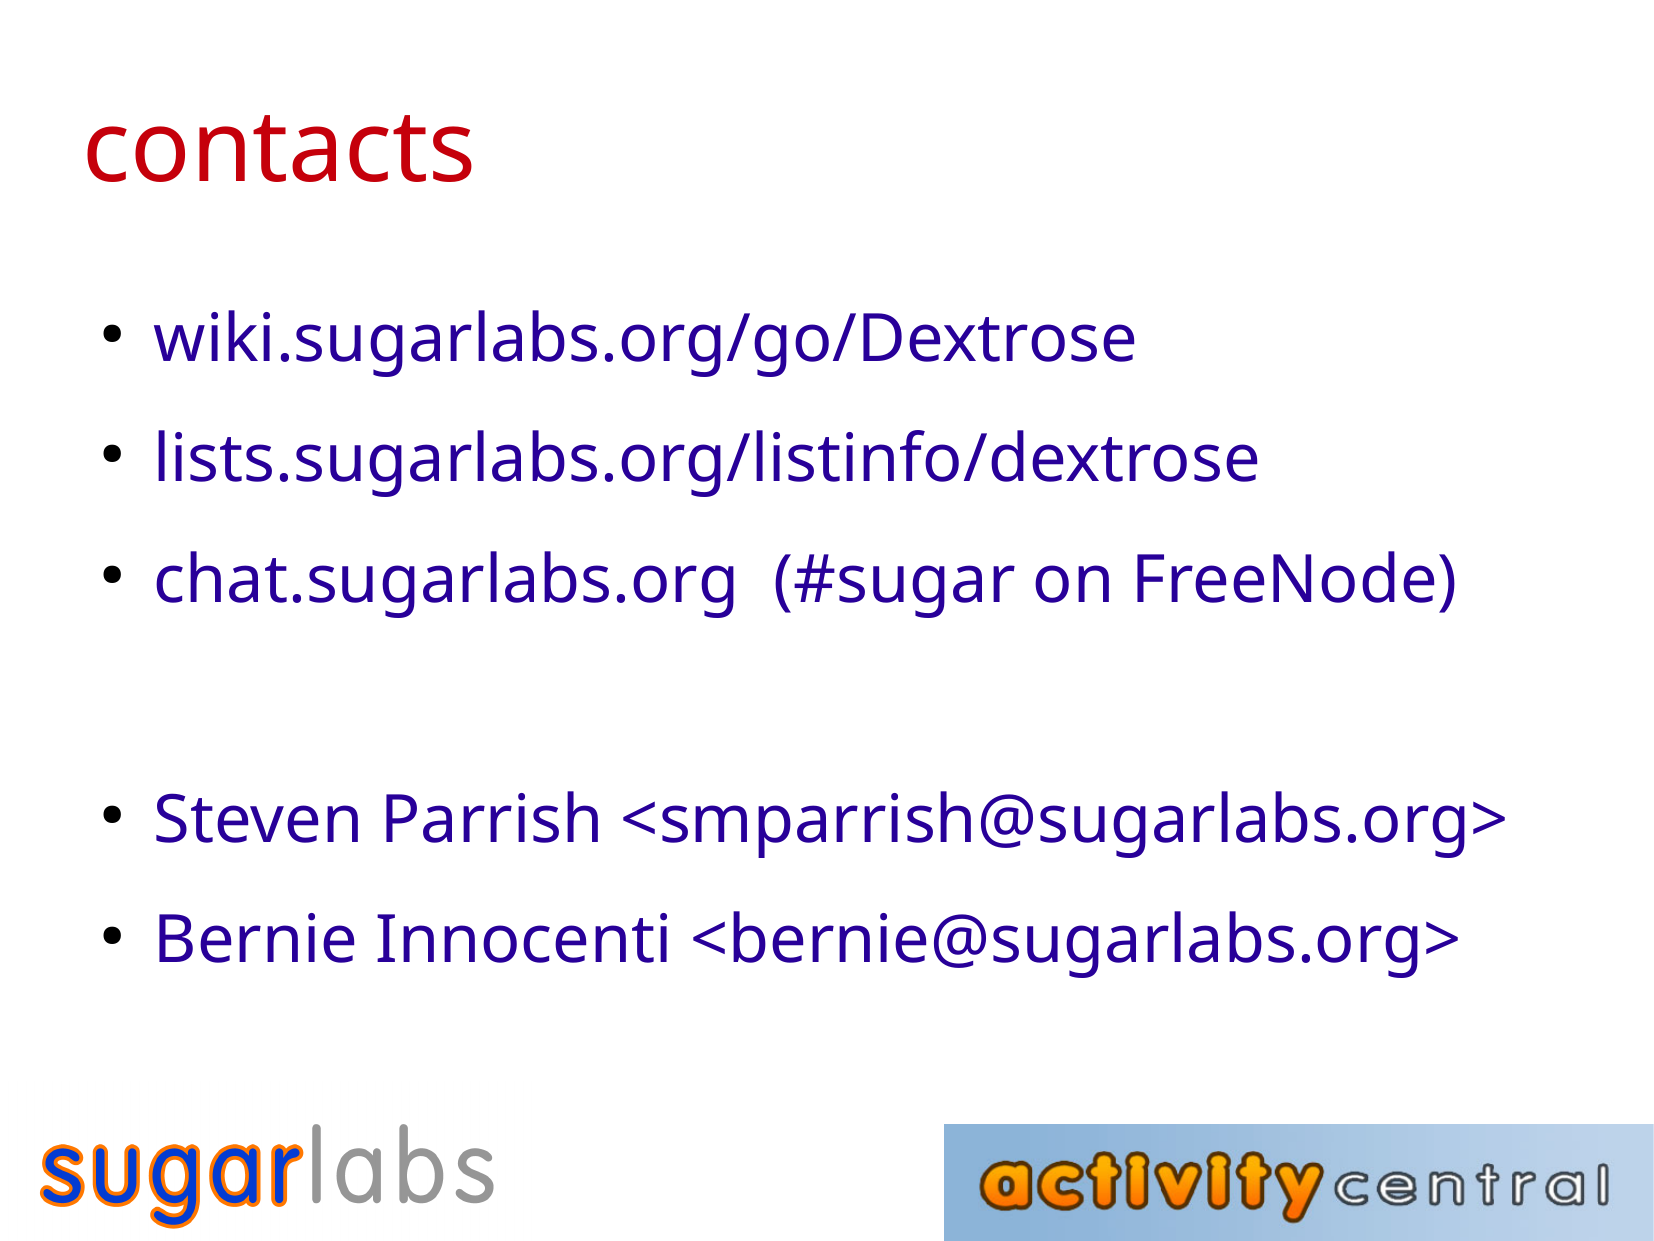

# contacts
wiki.sugarlabs.org/go/Dextrose
lists.sugarlabs.org/listinfo/dextrose
chat.sugarlabs.org (#sugar on FreeNode)
Steven Parrish <smparrish@sugarlabs.org>
Bernie Innocenti <bernie@sugarlabs.org>